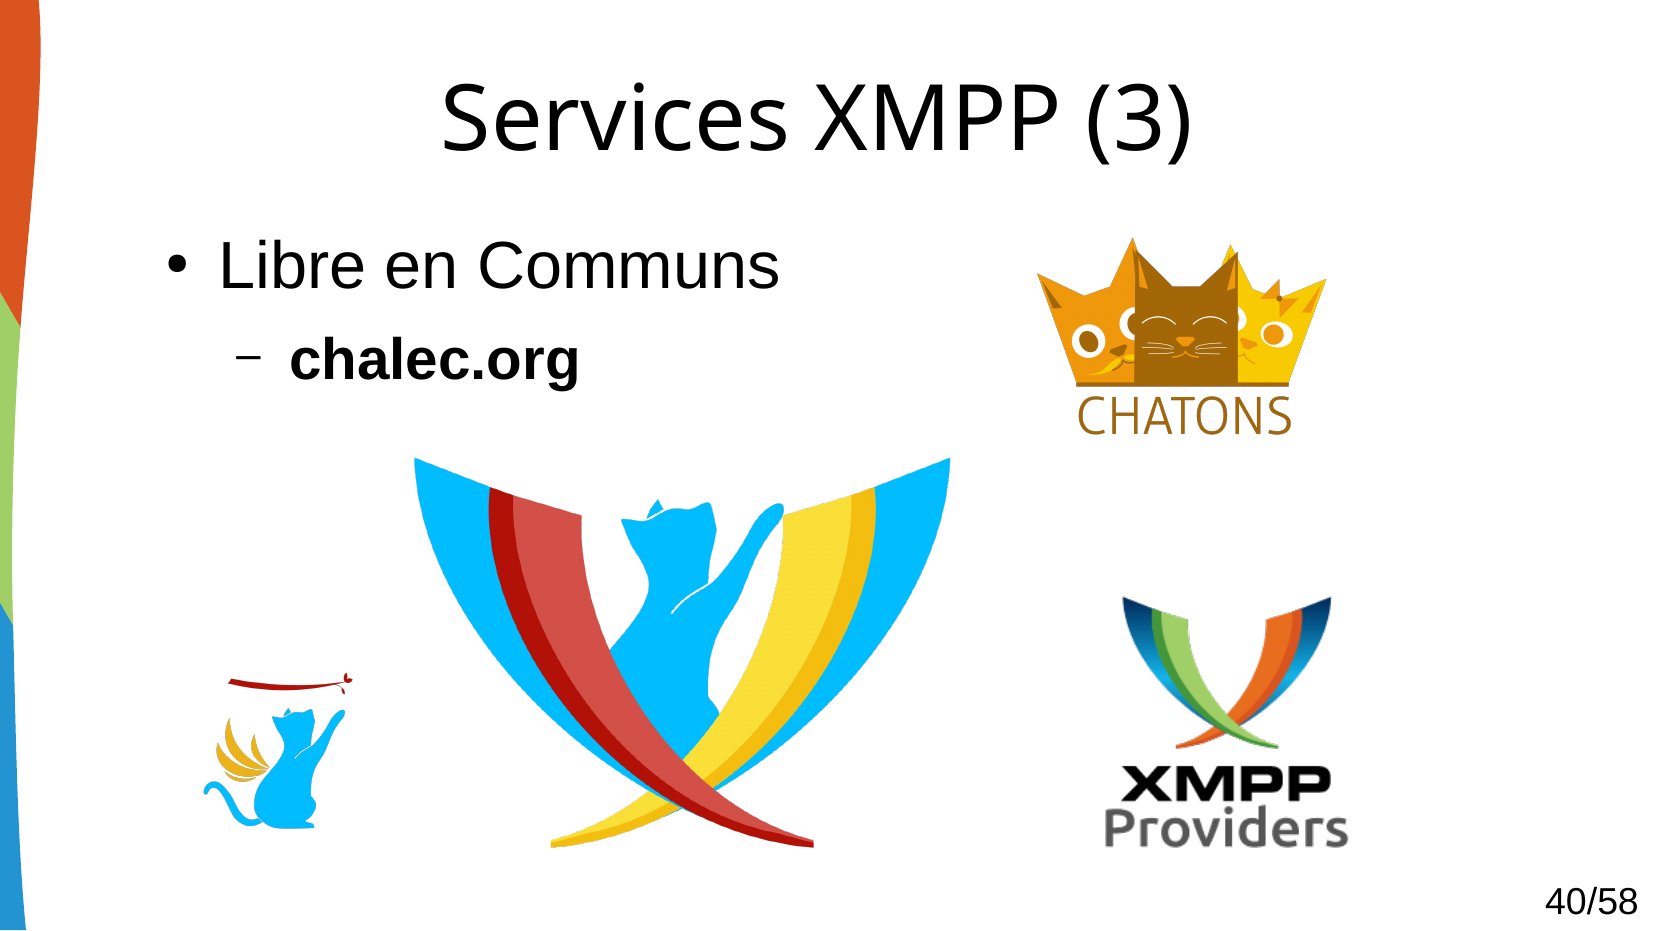

# Services XMPP (3)
Libre en Communs
chalec.org